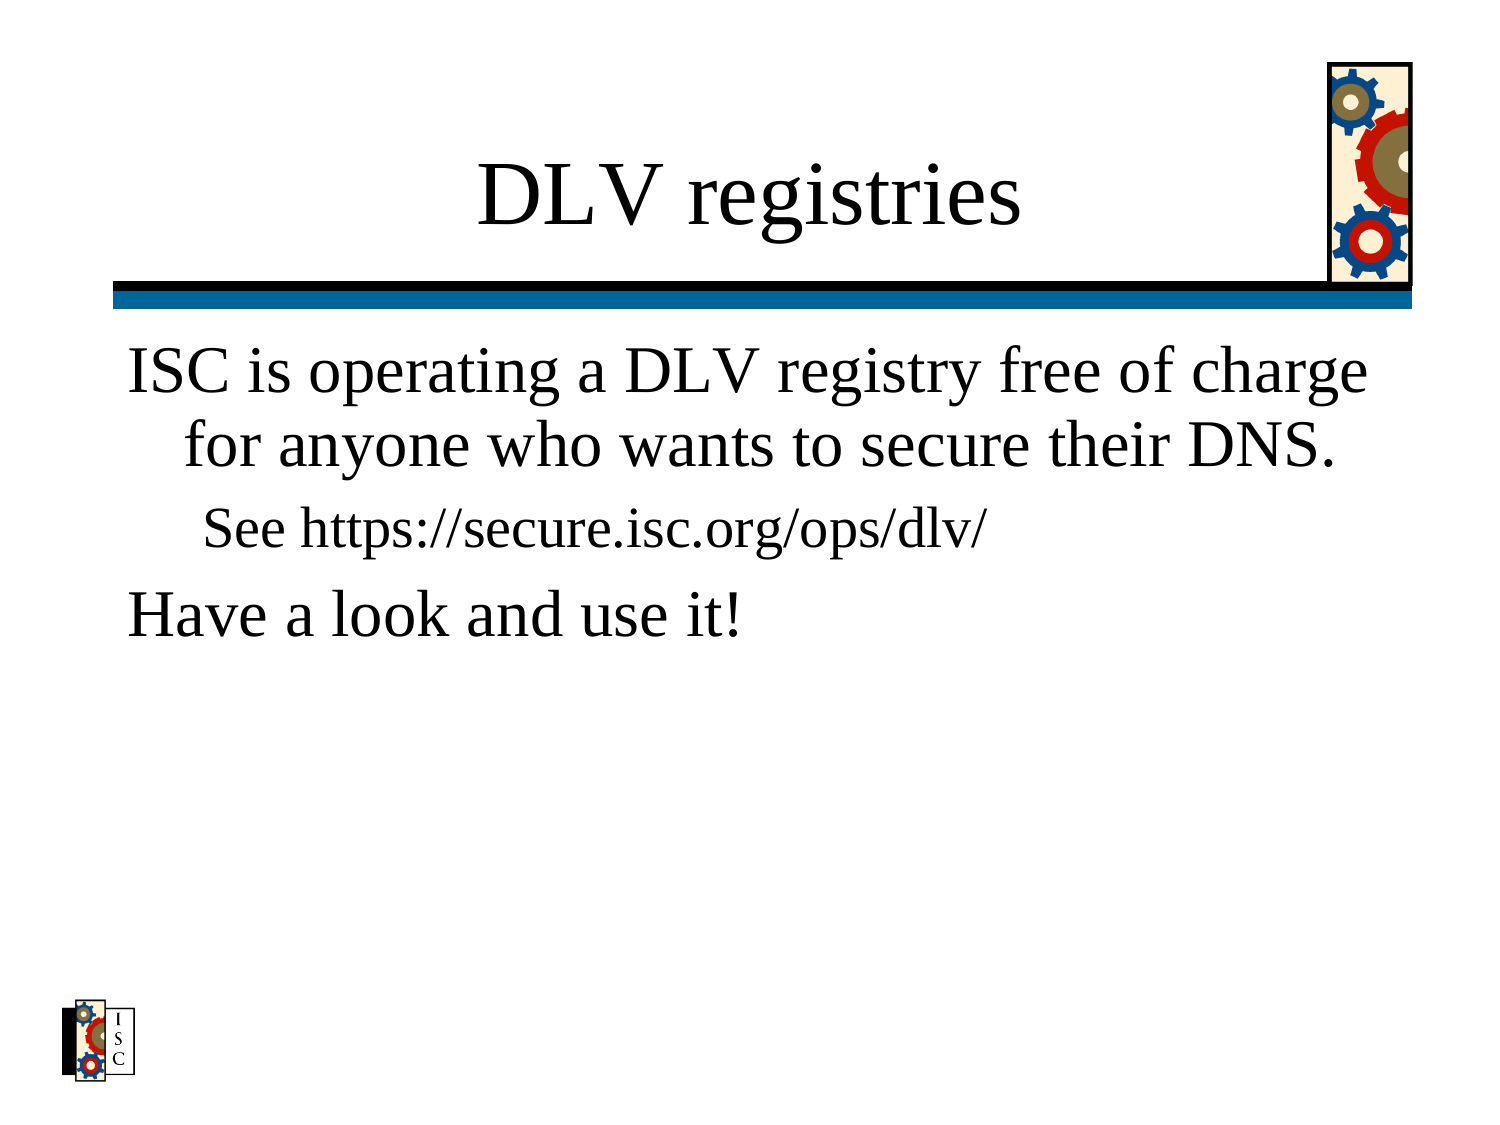

# DLV registries
ISC is operating a DLV registry free of charge for anyone who wants to secure their DNS.
See https://secure.isc.org/ops/dlv/
Have a look and use it!